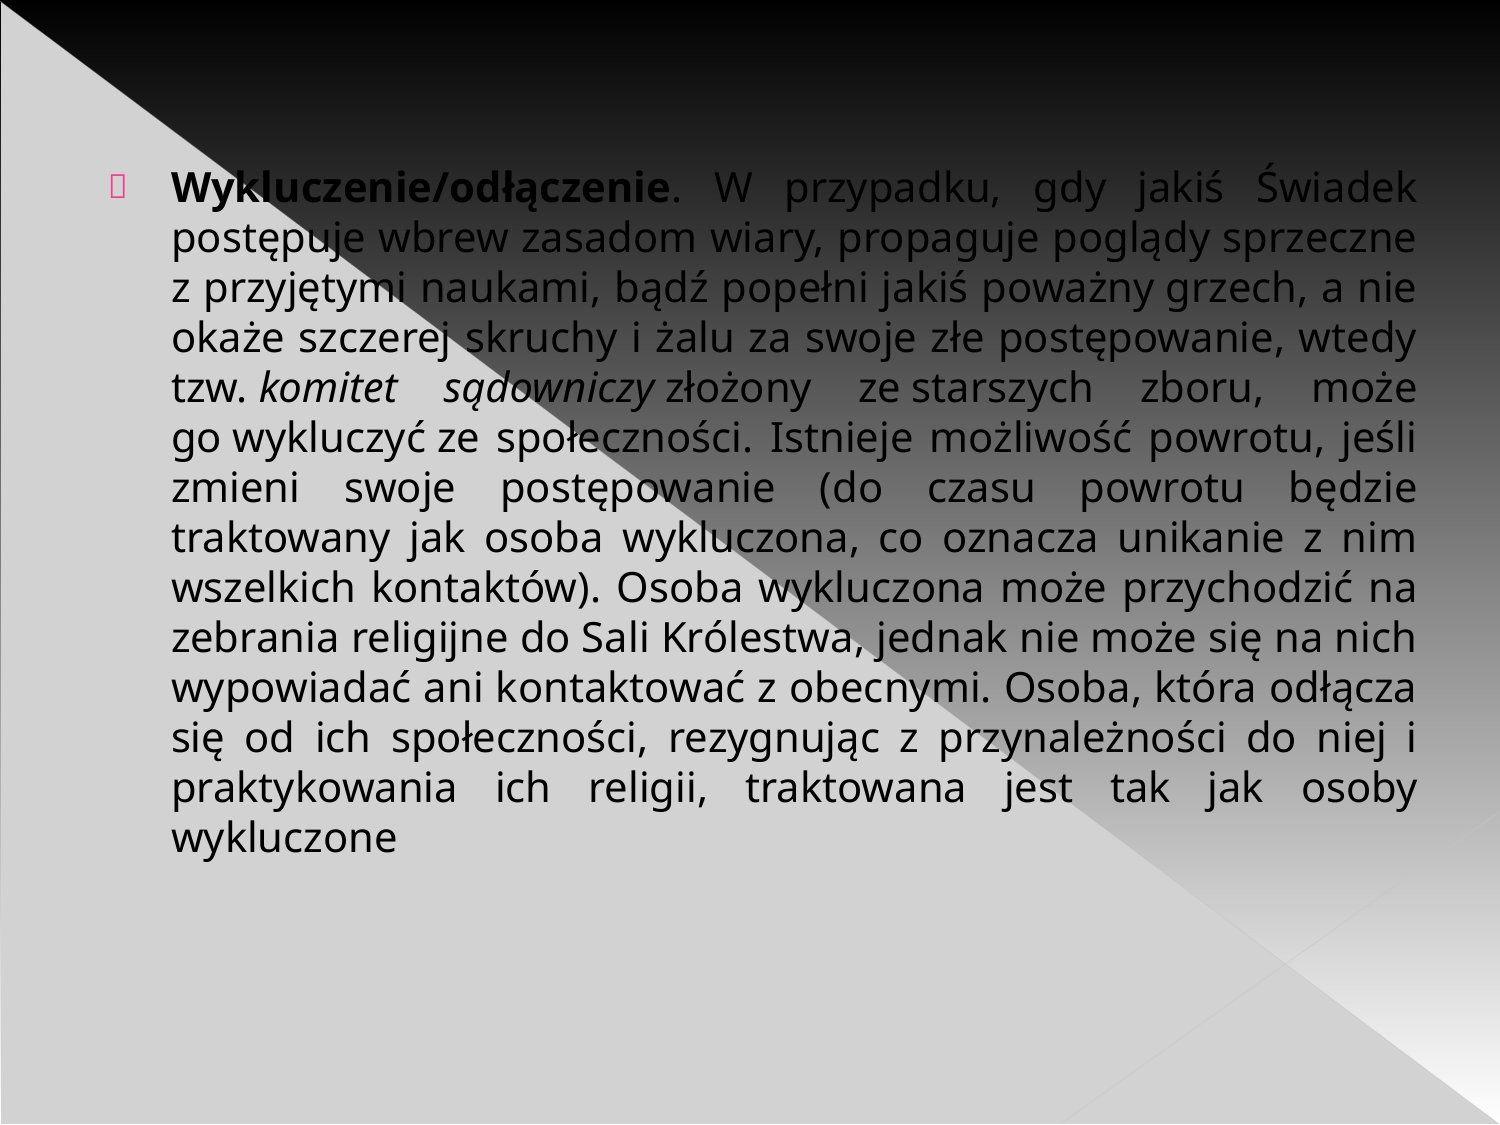

# Wykluczenie/odłączenie. W przypadku, gdy jakiś Świadek postępuje wbrew zasadom wiary, propaguje poglądy sprzeczne z przyjętymi naukami, bądź popełni jakiś poważny grzech, a nie okaże szczerej skruchy i żalu za swoje złe postępowanie, wtedy tzw. komitet sądowniczy złożony ze starszych zboru, może go wykluczyć ze społeczności. Istnieje możliwość powrotu, jeśli zmieni swoje postępowanie (do czasu powrotu będzie traktowany jak osoba wykluczona, co oznacza unikanie z nim wszelkich kontaktów). Osoba wykluczona może przychodzić na zebrania religijne do Sali Królestwa, jednak nie może się na nich wypowiadać ani kontaktować z obecnymi. Osoba, która odłącza się od ich społeczności, rezygnując z przynależności do niej i praktykowania ich religii, traktowana jest tak jak osoby wykluczone